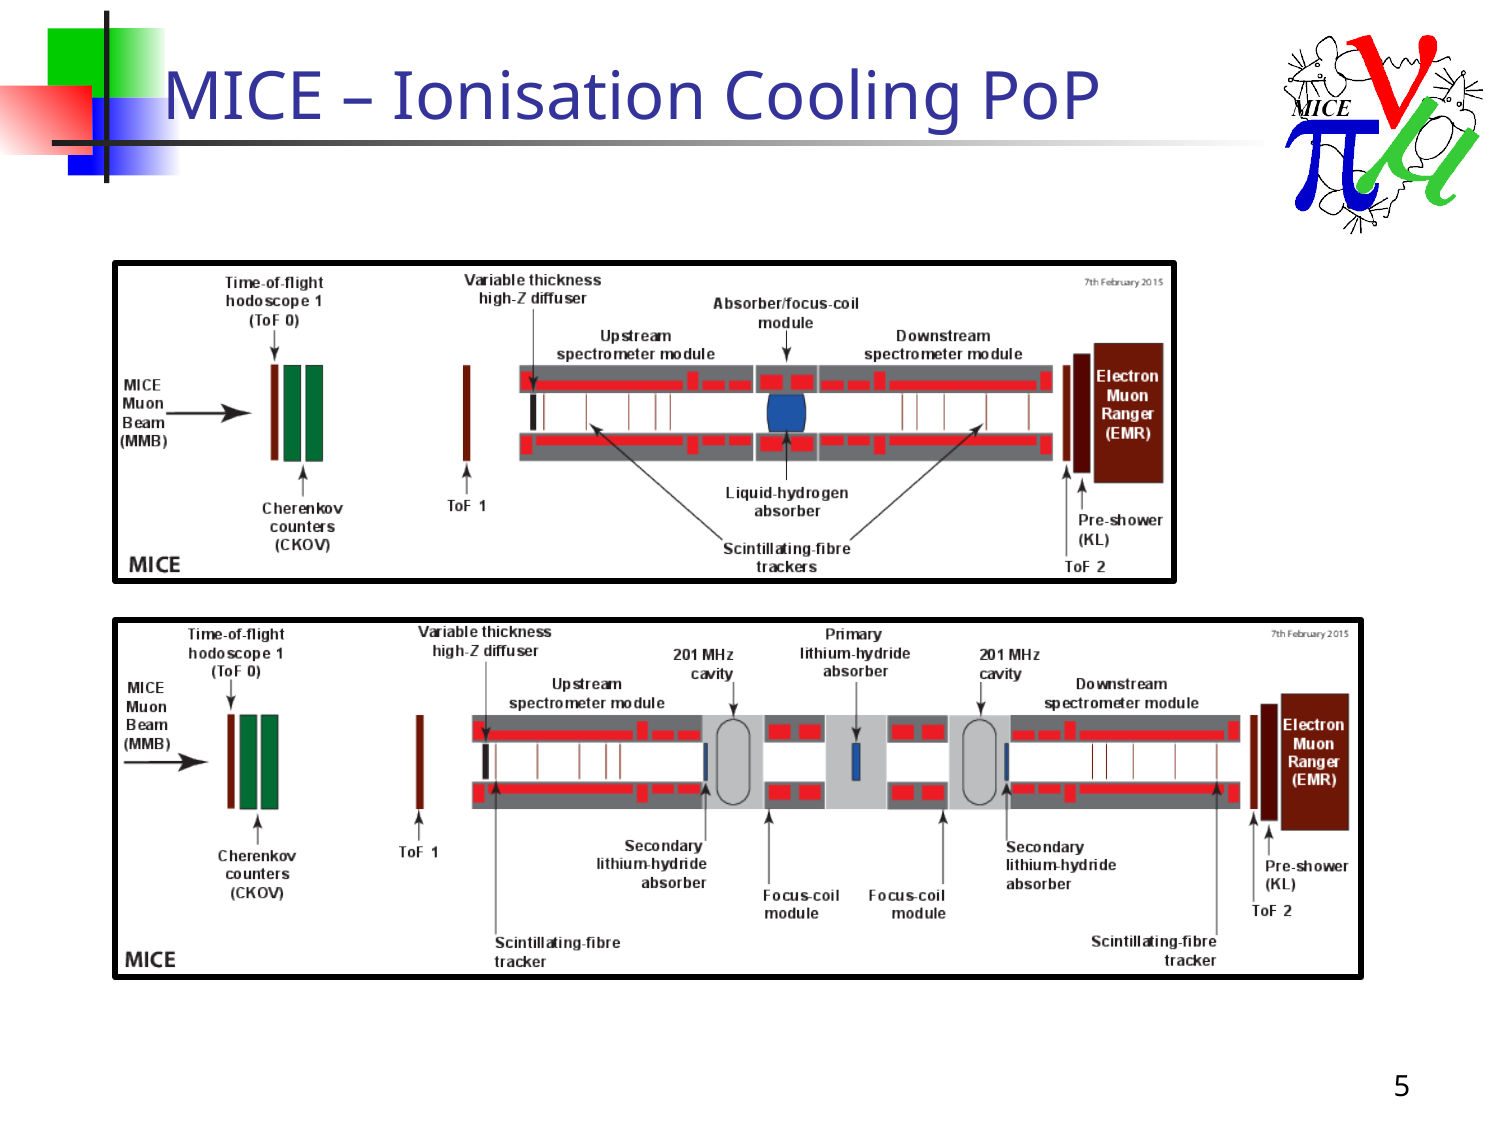

# MICE – Ionisation Cooling PoP
5